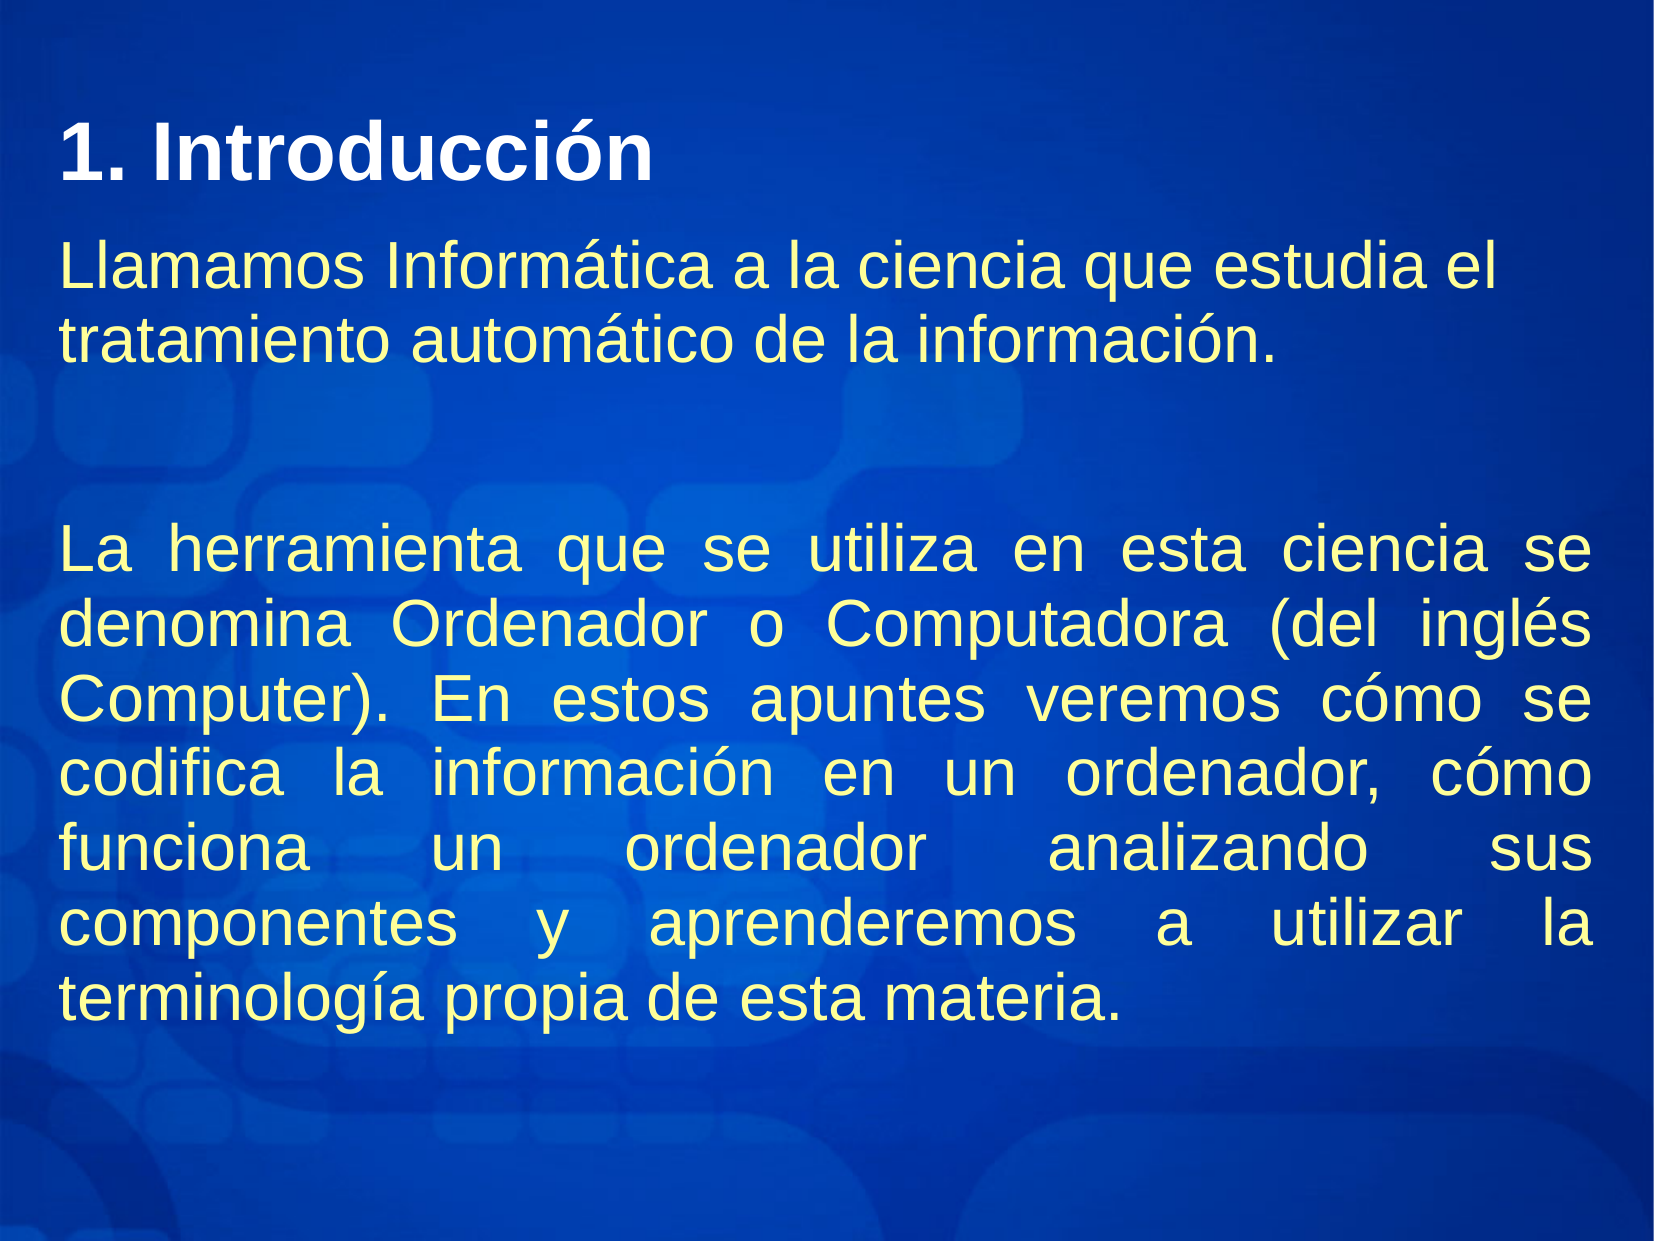

# 1. Introducción
Llamamos Informática a la ciencia que estudia el tratamiento automático de la información.
La herramienta que se utiliza en esta ciencia se denomina Ordenador o Computadora (del inglés Computer). En estos apuntes veremos cómo se codifica la información en un ordenador, cómo funciona un ordenador analizando sus componentes y aprenderemos a utilizar la terminología propia de esta materia.